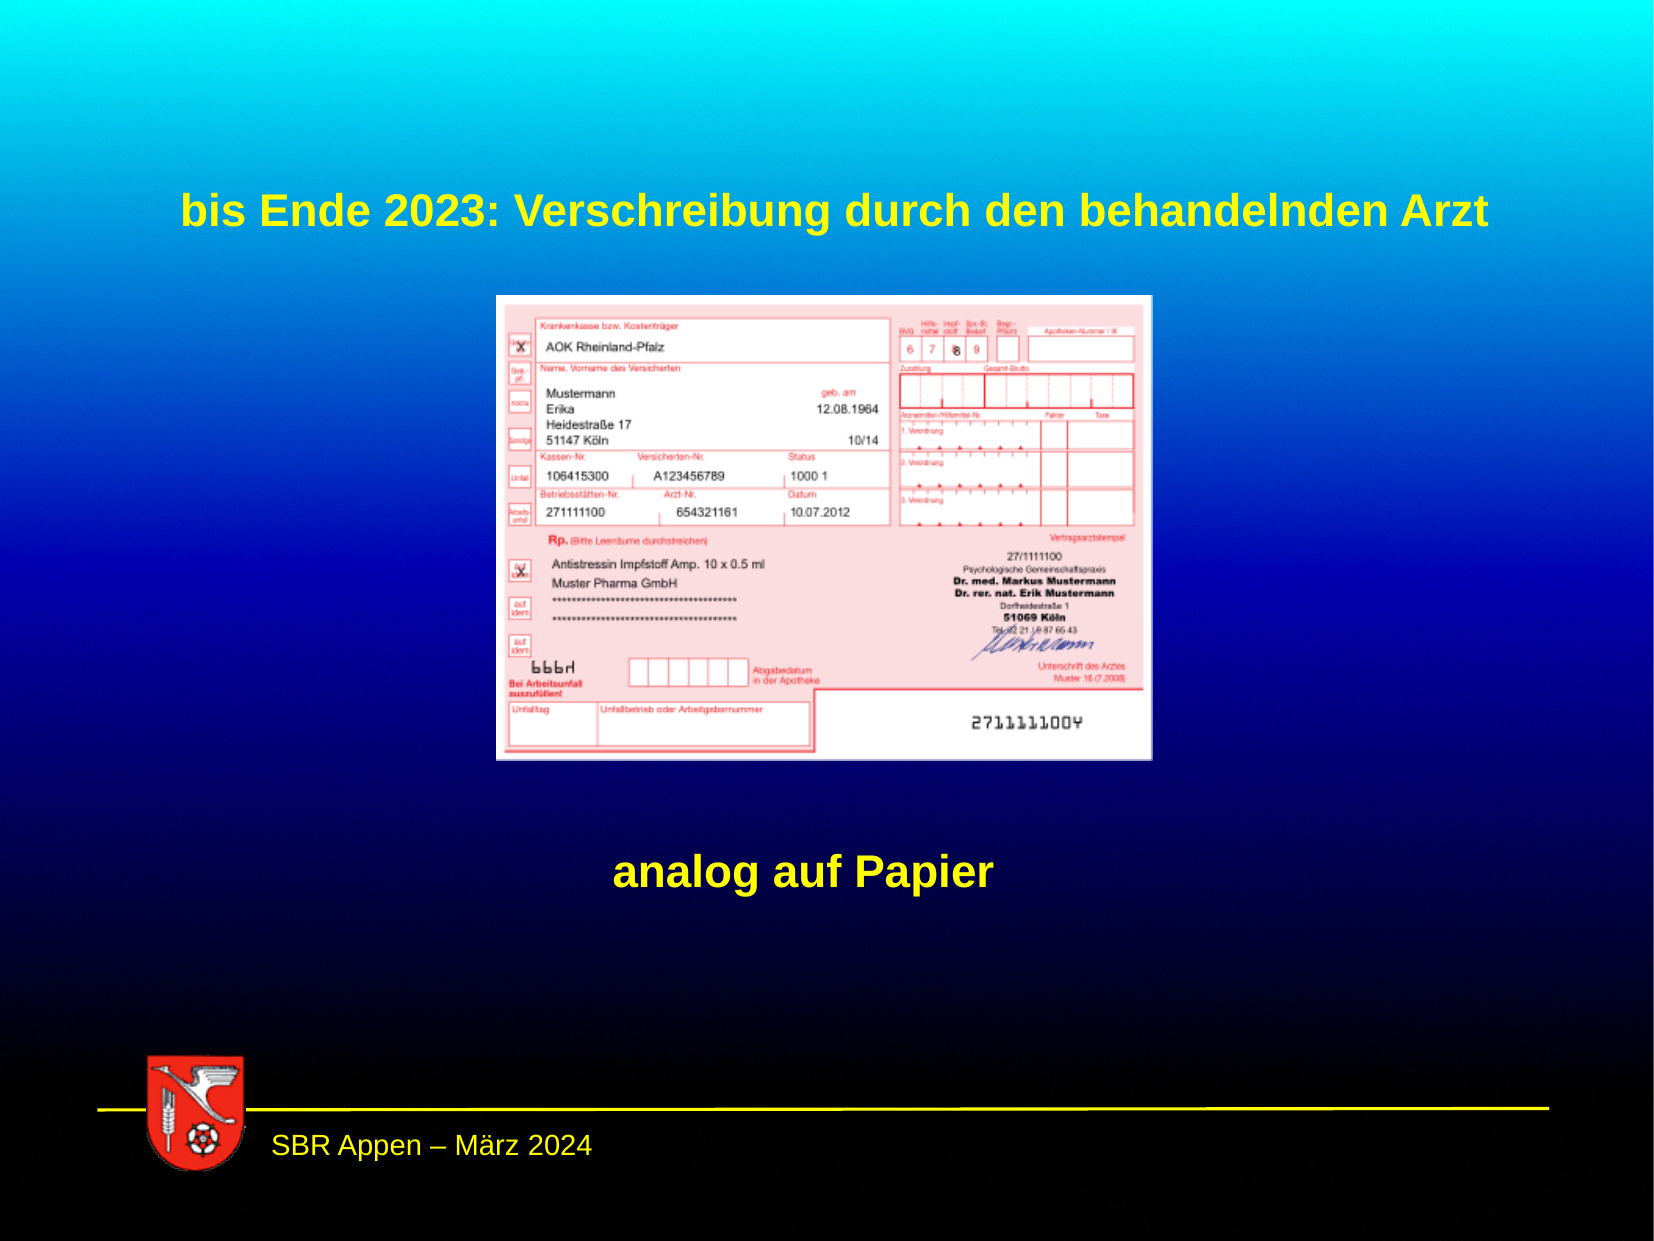

bis Ende 2023: Verschreibung durch den behandelnden Arzt
analog auf Papier
SBR Appen – März 2024